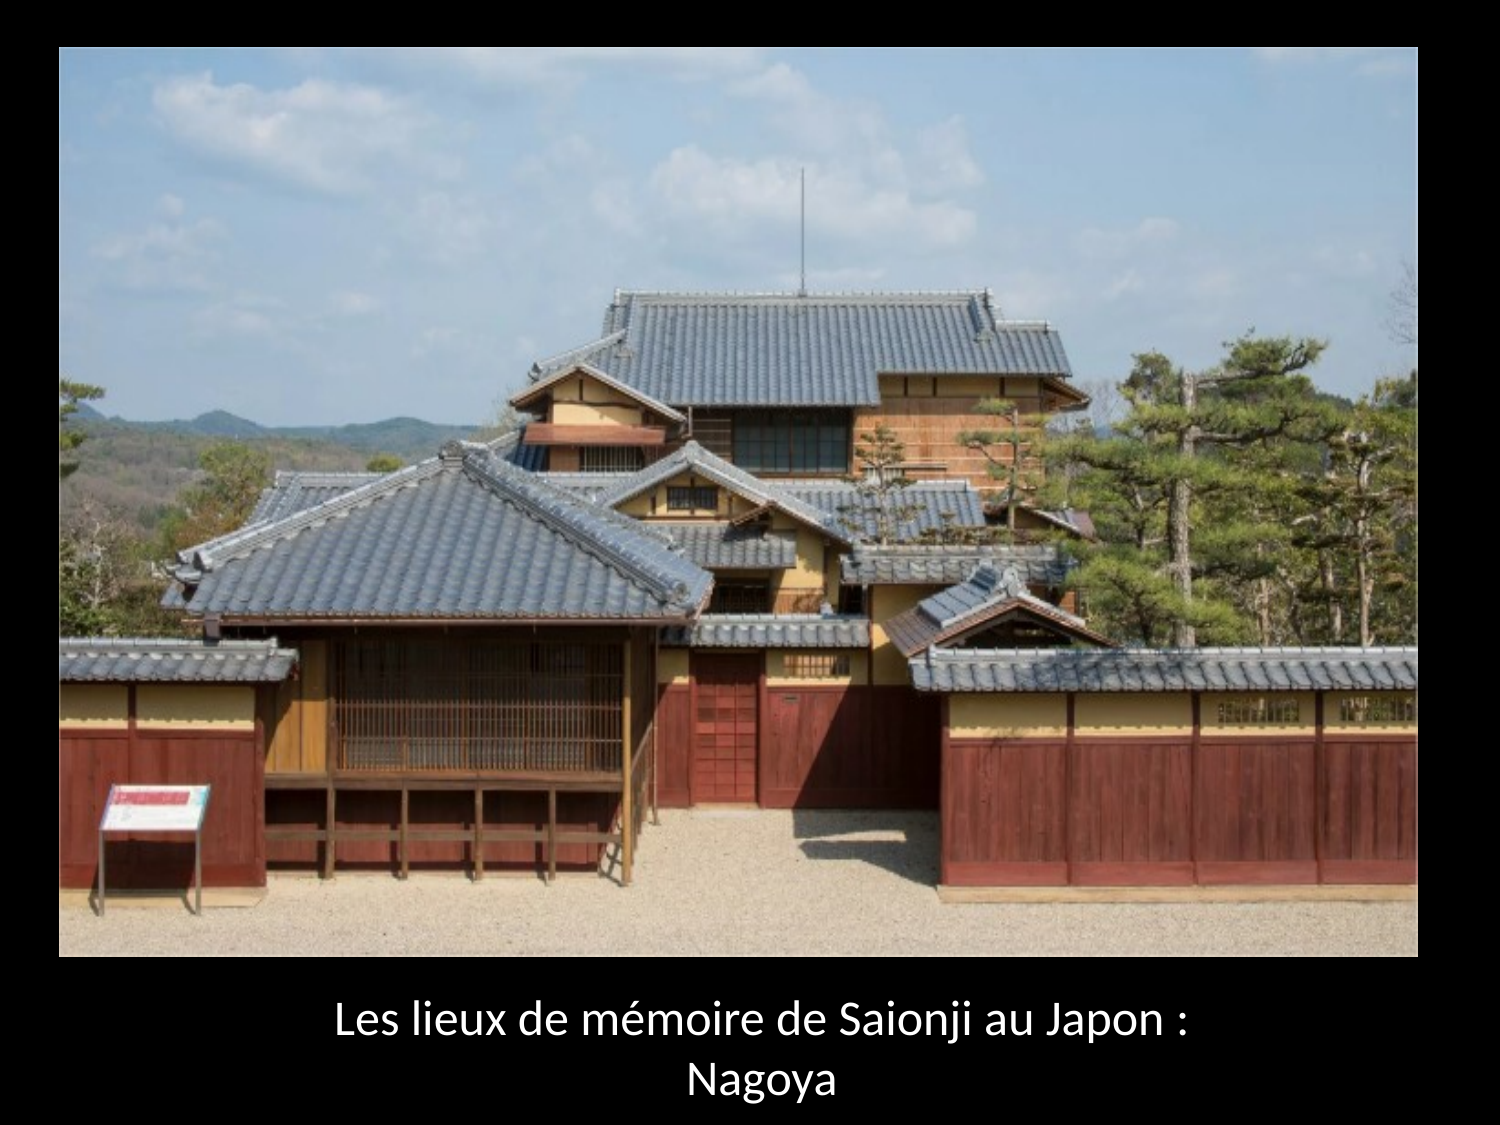

# Les lieux de mémoire de Saionji au Japon : Nagoya